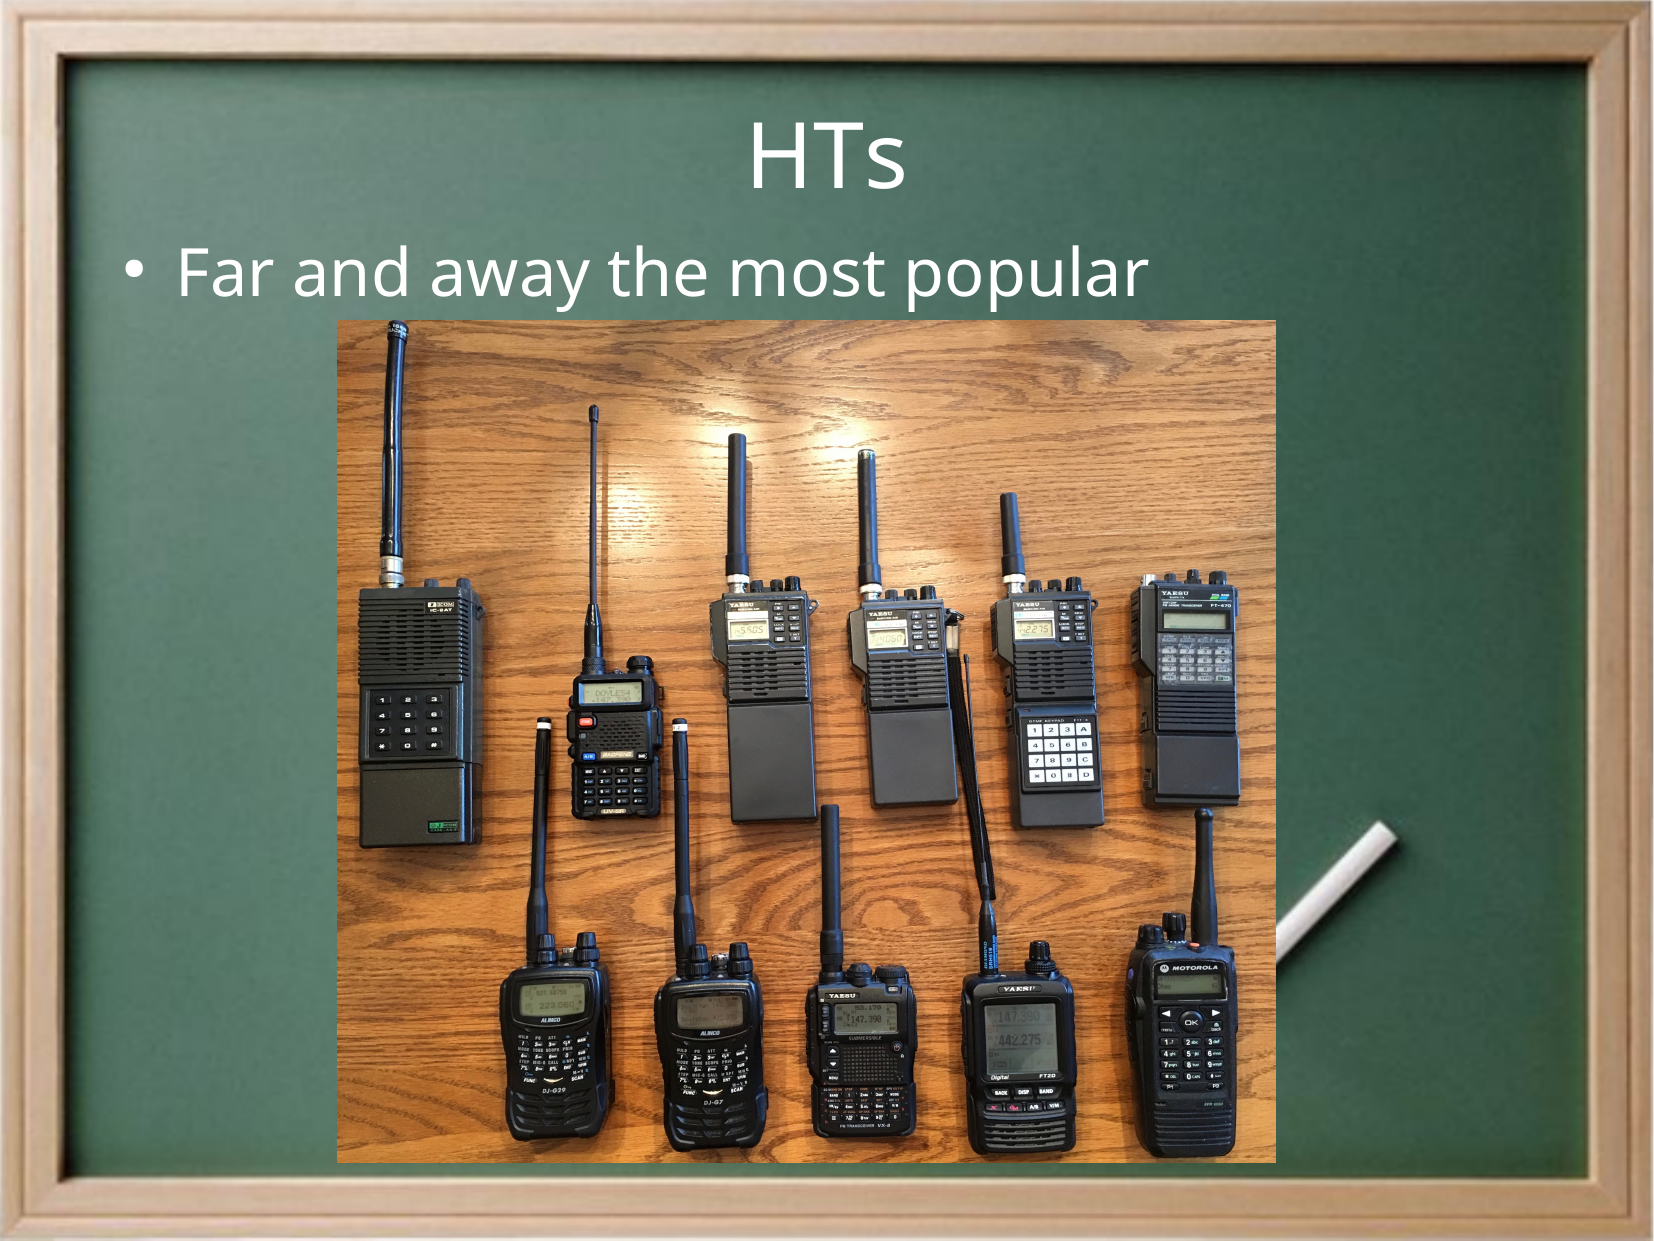

# HTs
Far and away the most popular